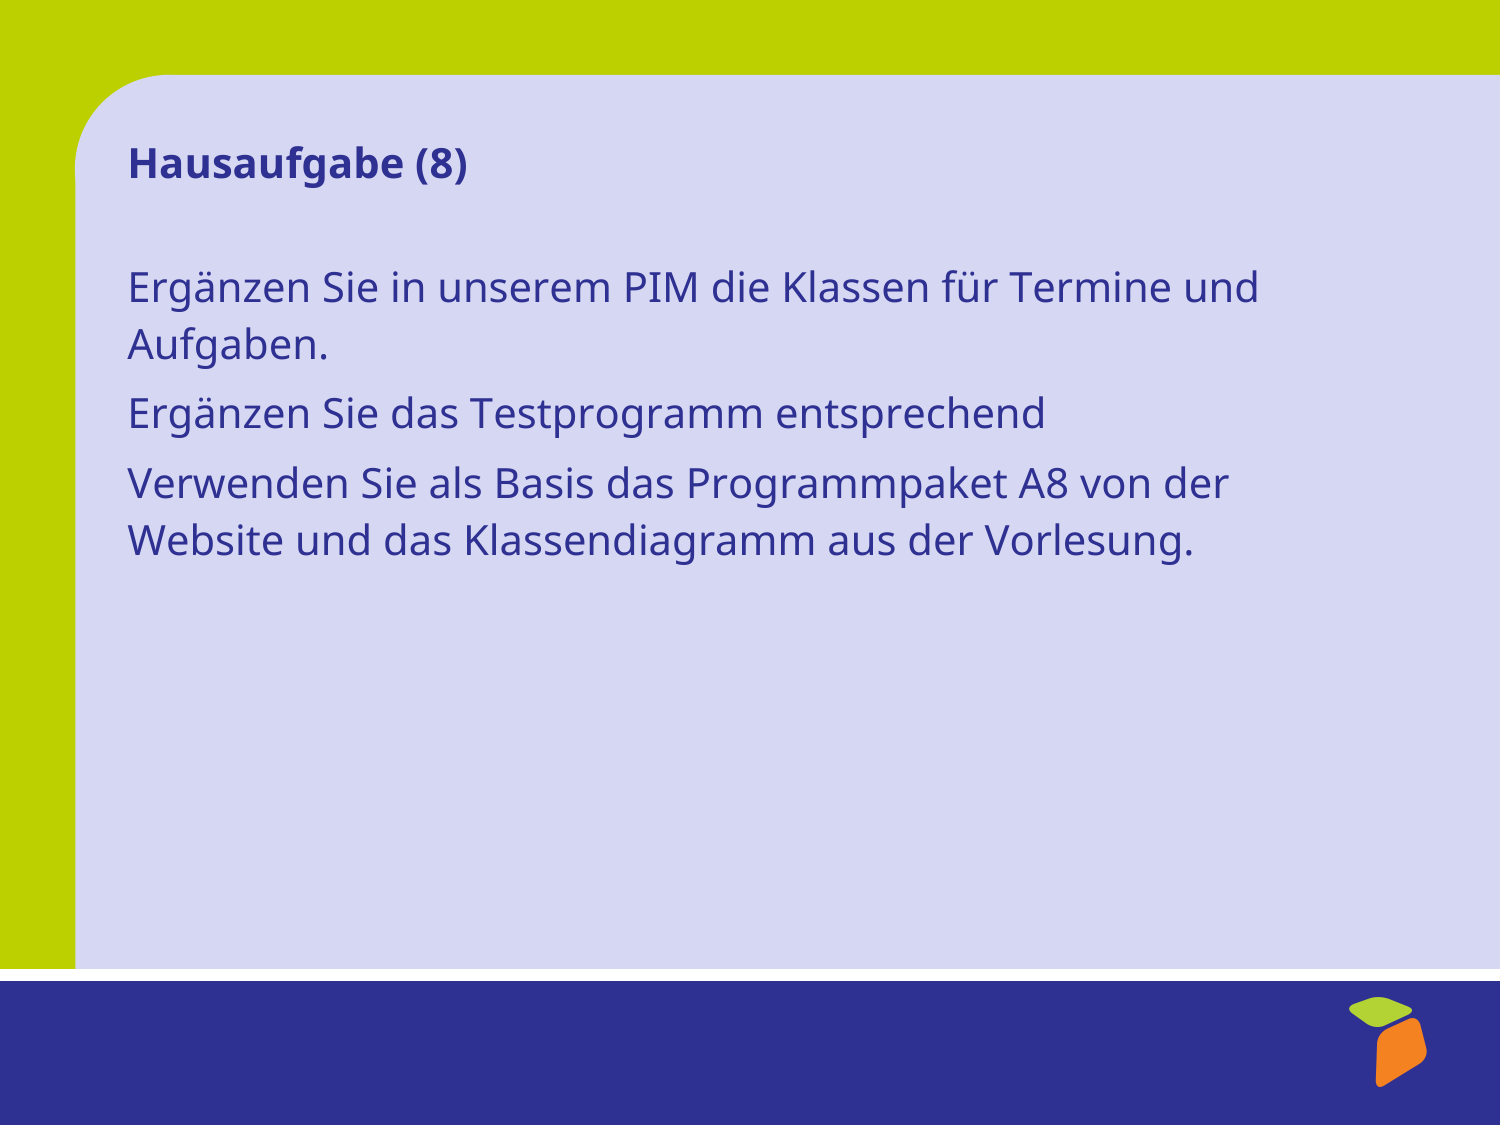

# Hausaufgabe (8)
Ergänzen Sie in unserem PIM die Klassen für Termine und Aufgaben.
Ergänzen Sie das Testprogramm entsprechend
Verwenden Sie als Basis das Programmpaket A8 von der Website und das Klassendiagramm aus der Vorlesung.